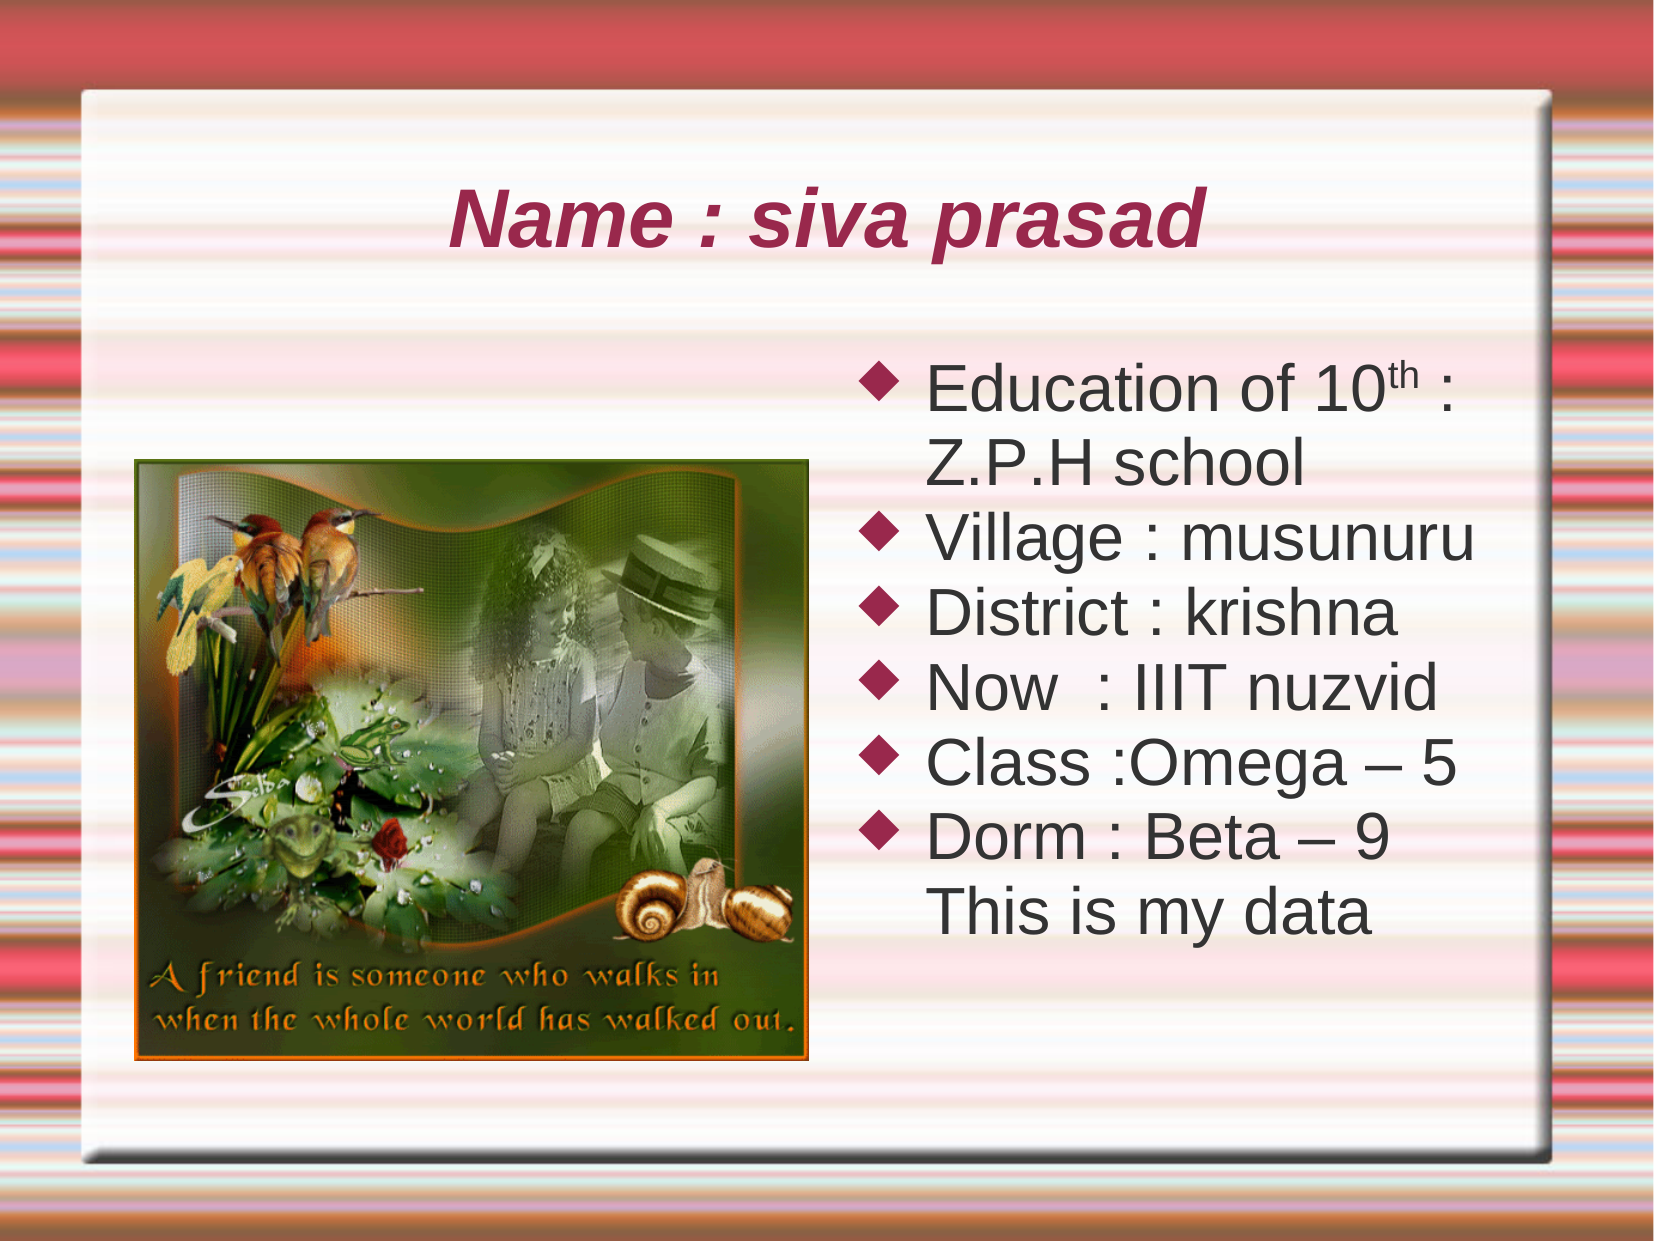

# Name : siva prasad
Education of 10th : Z.P.H school
Village : musunuru
District : krishna
Now : IIIT nuzvid
Class :Omega – 5
Dorm : Beta – 9
This is my data